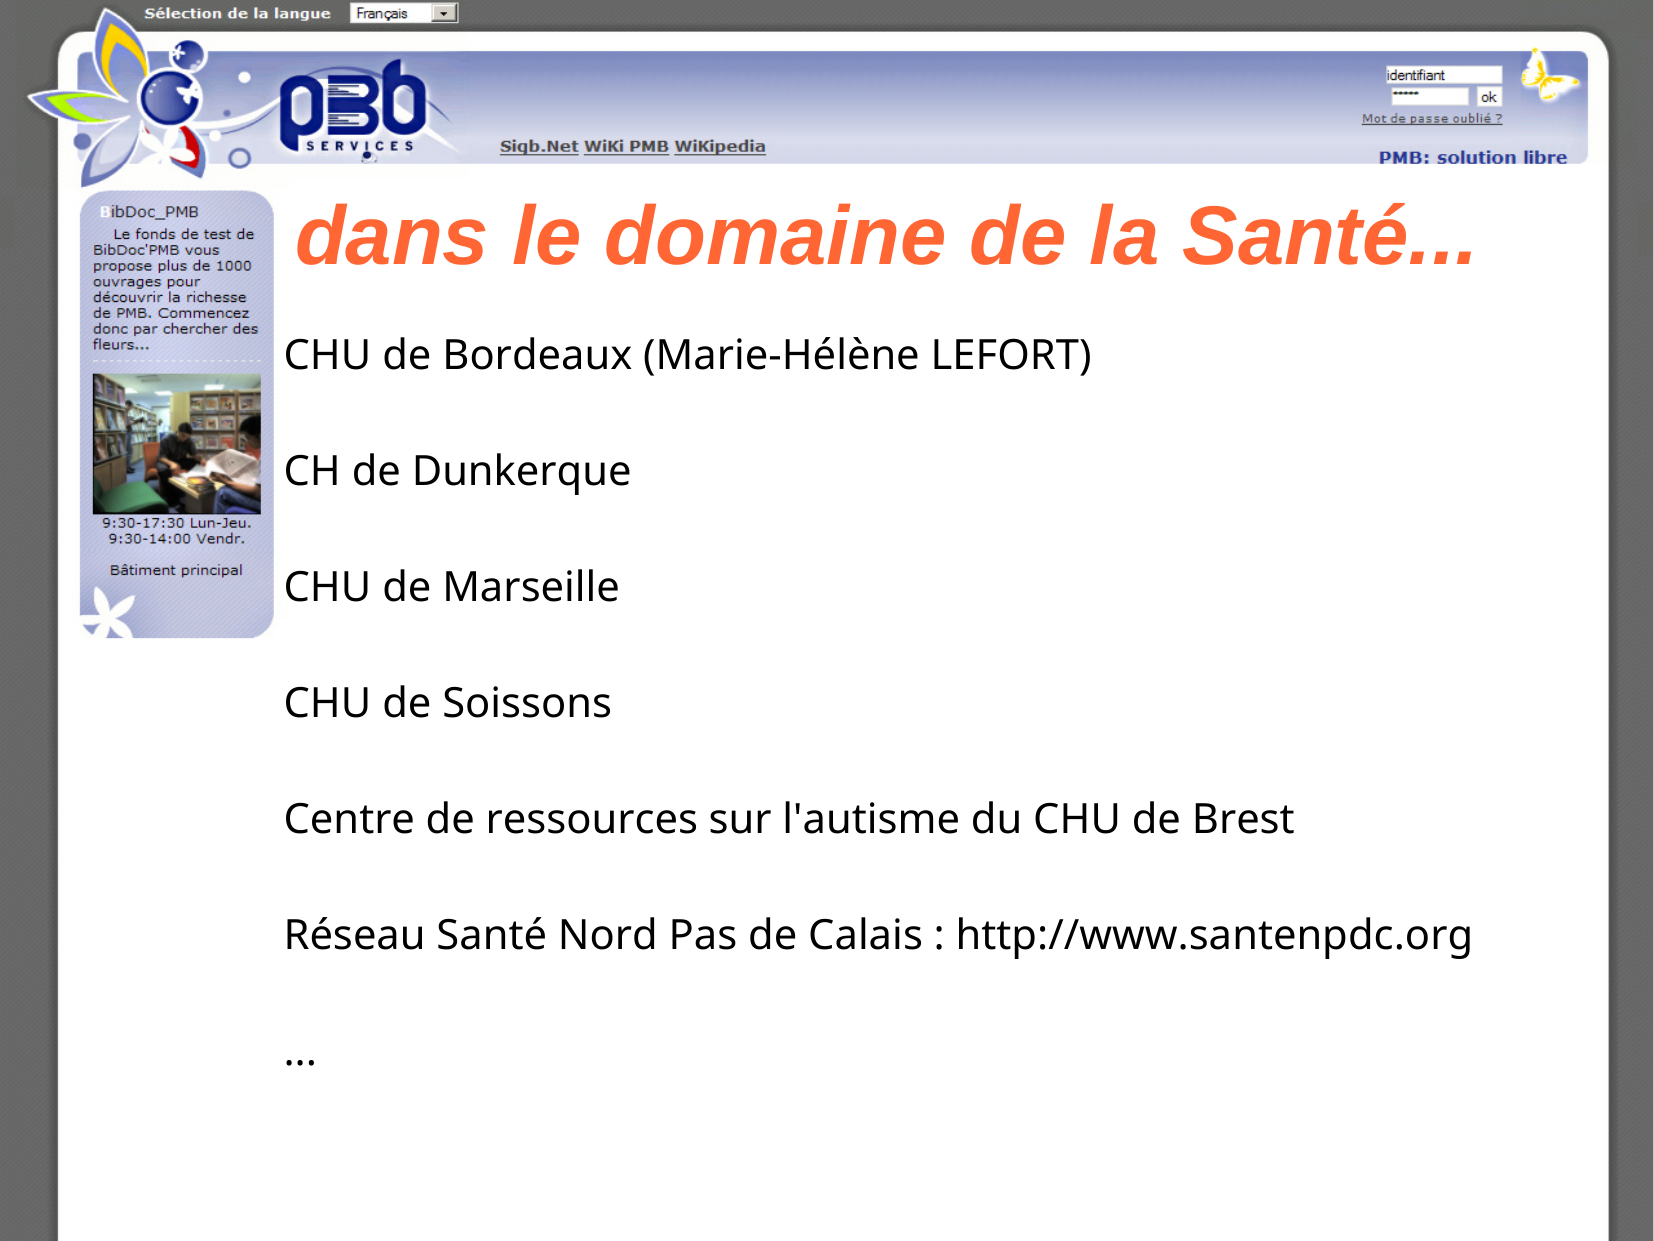

# dans le domaine de la Santé...
CHU de Bordeaux (Marie-Hélène LEFORT)
CH de Dunkerque
CHU de Marseille
CHU de Soissons
Centre de ressources sur l'autisme du CHU de Brest
Réseau Santé Nord Pas de Calais : http://www.santenpdc.org
...